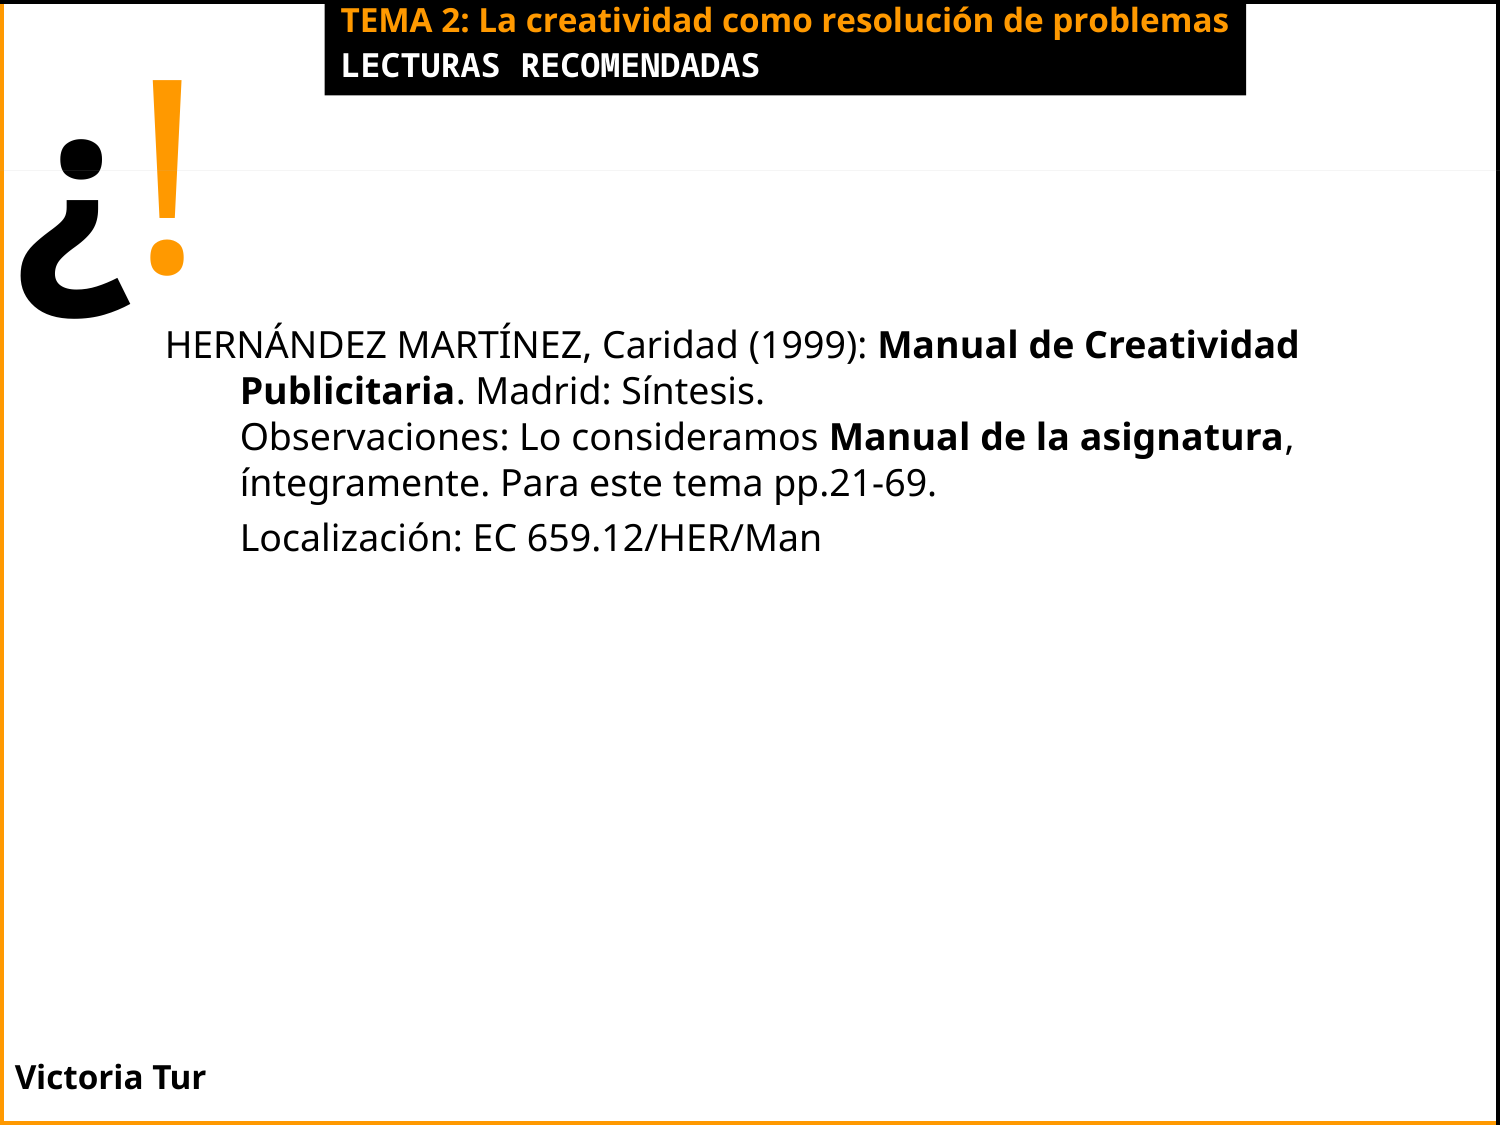

# HERNÁNDEZ MARTÍNEZ, Caridad (1999): Manual de Creatividad Publicitaria. Madrid: Síntesis. Observaciones: Lo consideramos Manual de la asignatura, íntegramente. Para este tema pp.21-69.
	Localización: EC 659.12/HER/Man